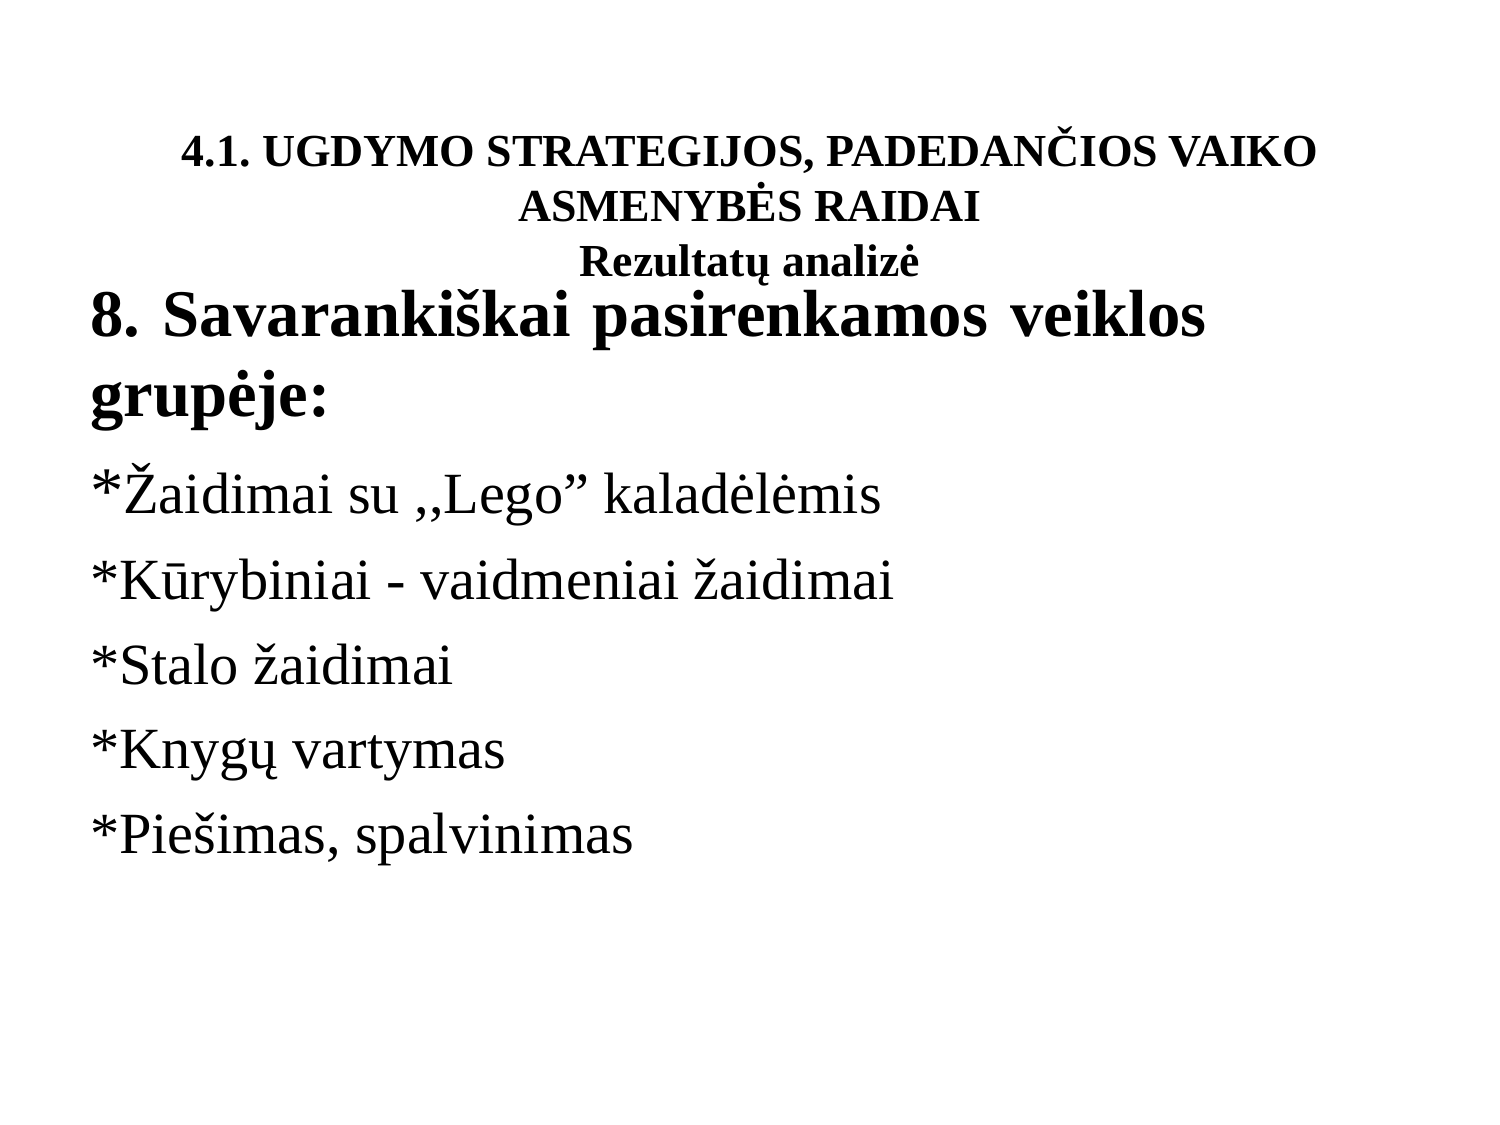

# 4.1. UGDYMO STRATEGIJOS, PADEDANČIOS VAIKO ASMENYBĖS RAIDAI Rezultatų analizė
8. Savarankiškai pasirenkamos veiklos grupėje:
*Žaidimai su ,,Lego” kaladėlėmis
*Kūrybiniai - vaidmeniai žaidimai
*Stalo žaidimai
*Knygų vartymas
*Piešimas, spalvinimas